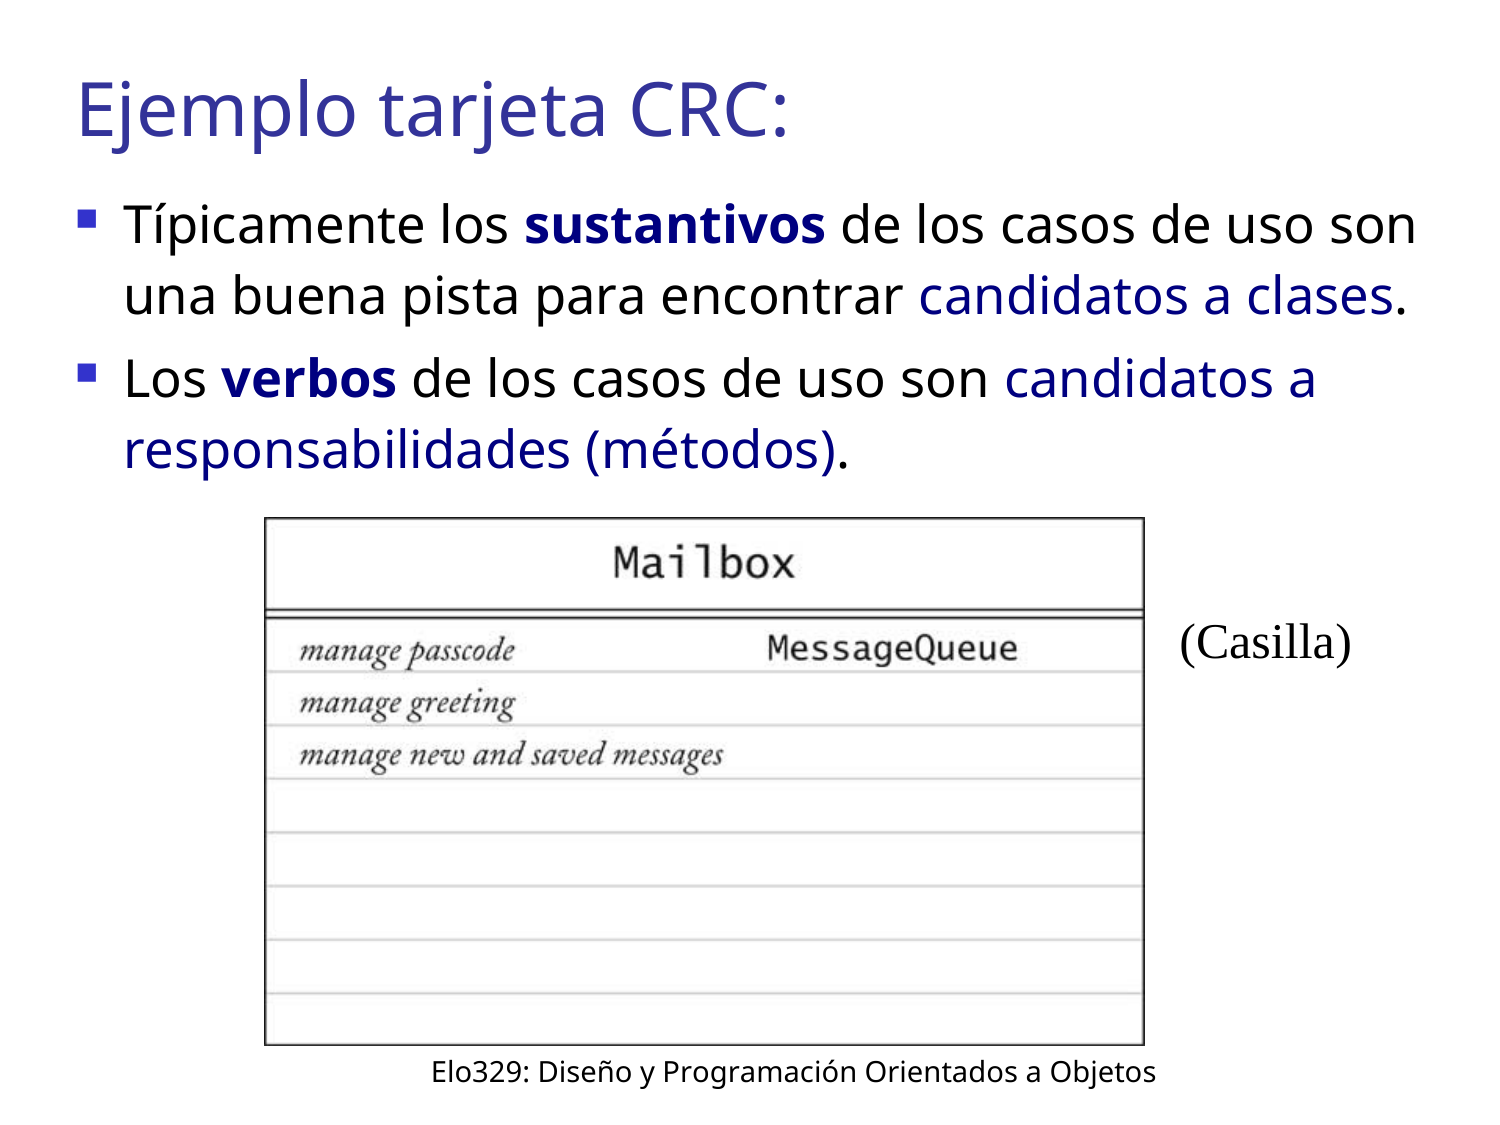

# Ejemplo tarjeta CRC:
Típicamente los sustantivos de los casos de uso son una buena pista para encontrar candidatos a clases.
Los verbos de los casos de uso son candidatos a responsabilidades (métodos).
(Casilla)‏